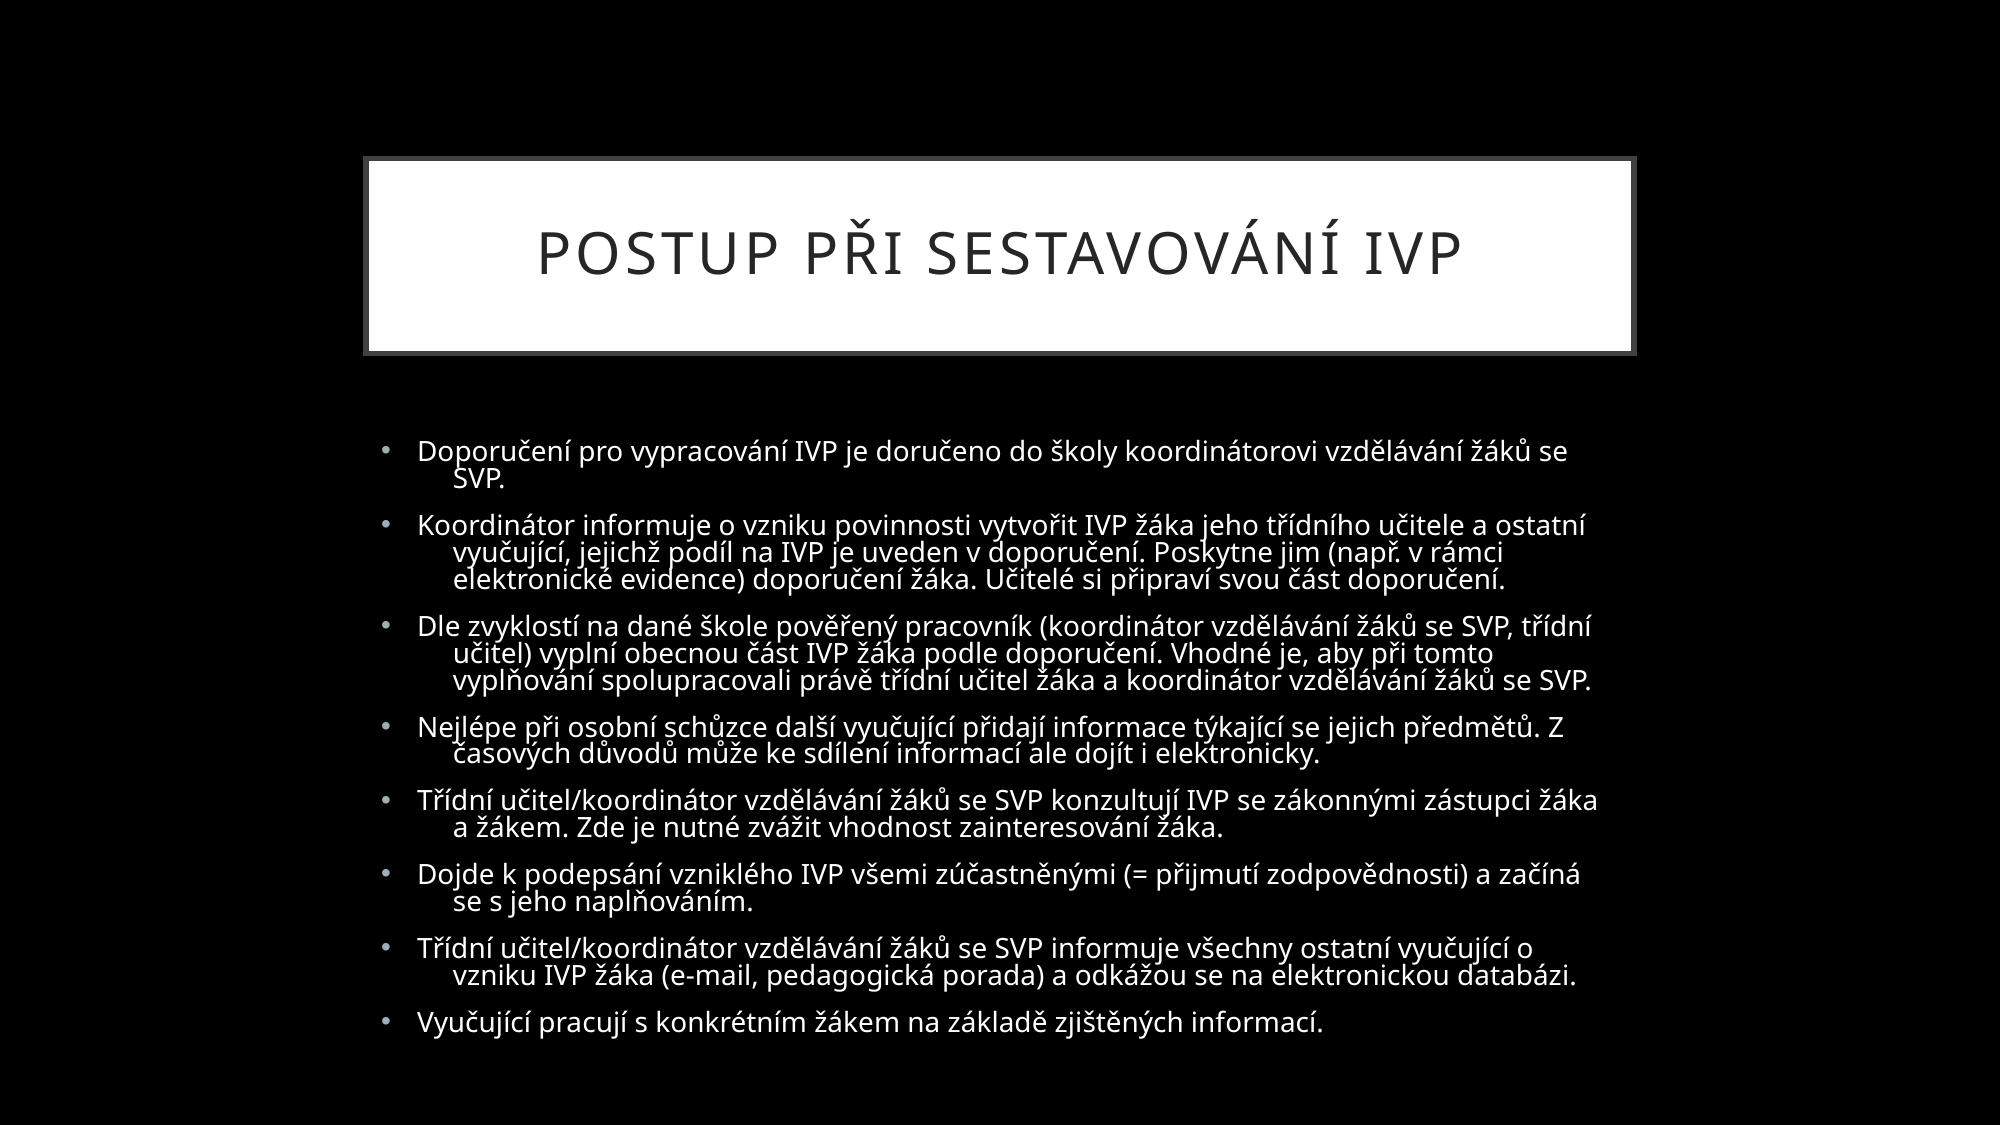

# POSTUP PŘI SESTAVOVÁNÍ IVP
Doporučení pro vypracování IVP je doručeno do školy koordinátorovi vzdělávání žáků se SVP.
Koordinátor informuje o vzniku povinnosti vytvořit IVP žáka jeho třídního učitele a ostatní vyučující, jejichž podíl na IVP je uveden v doporučení. Poskytne jim (např. v rámci elektronické evidence) doporučení žáka. Učitelé si připraví svou část doporučení.
Dle zvyklostí na dané škole pověřený pracovník (koordinátor vzdělávání žáků se SVP, třídní učitel) vyplní obecnou část IVP žáka podle doporučení. Vhodné je, aby při tomto vyplňování spolupracovali právě třídní učitel žáka a koordinátor vzdělávání žáků se SVP.
Nejlépe při osobní schůzce další vyučující přidají informace týkající se jejich předmětů. Z časových důvodů může ke sdílení informací ale dojít i elektronicky.
Třídní učitel/koordinátor vzdělávání žáků se SVP konzultují IVP se zákonnými zástupci žáka a žákem. Zde je nutné zvážit vhodnost zainteresování žáka.
Dojde k podepsání vzniklého IVP všemi zúčastněnými (= přijmutí zodpovědnosti) a začíná se s jeho naplňováním.
Třídní učitel/koordinátor vzdělávání žáků se SVP informuje všechny ostatní vyučující o vzniku IVP žáka (e-mail, pedagogická porada) a odkážou se na elektronickou databázi.
Vyučující pracují s konkrétním žákem na základě zjištěných informací.